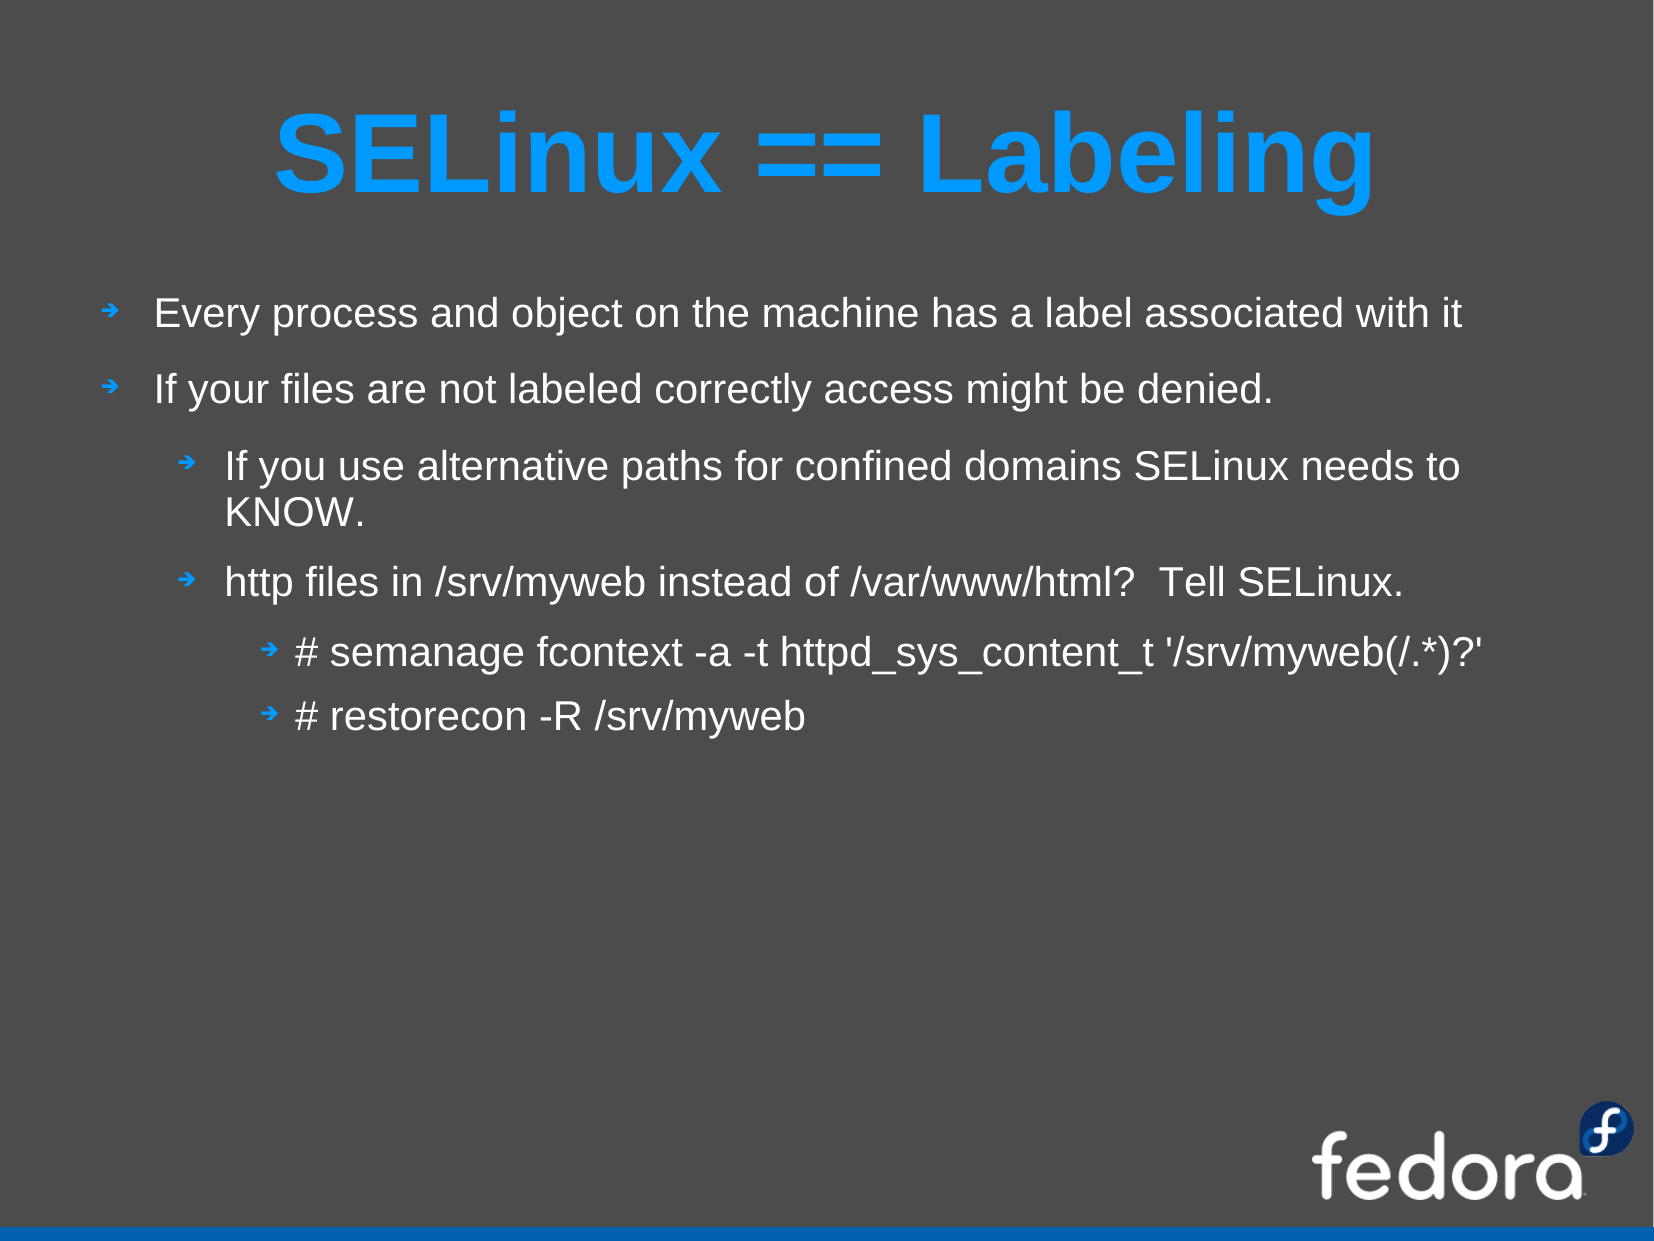

# SELinux == Labeling
Every process and object on the machine has a label associated with it
If your files are not labeled correctly access might be denied.
If you use alternative paths for confined domains SELinux needs to KNOW.
http files in /srv/myweb instead of /var/www/html? Tell SELinux.
# semanage fcontext -a -t httpd_sys_content_t '/srv/myweb(/.*)?'
# restorecon -R /srv/myweb